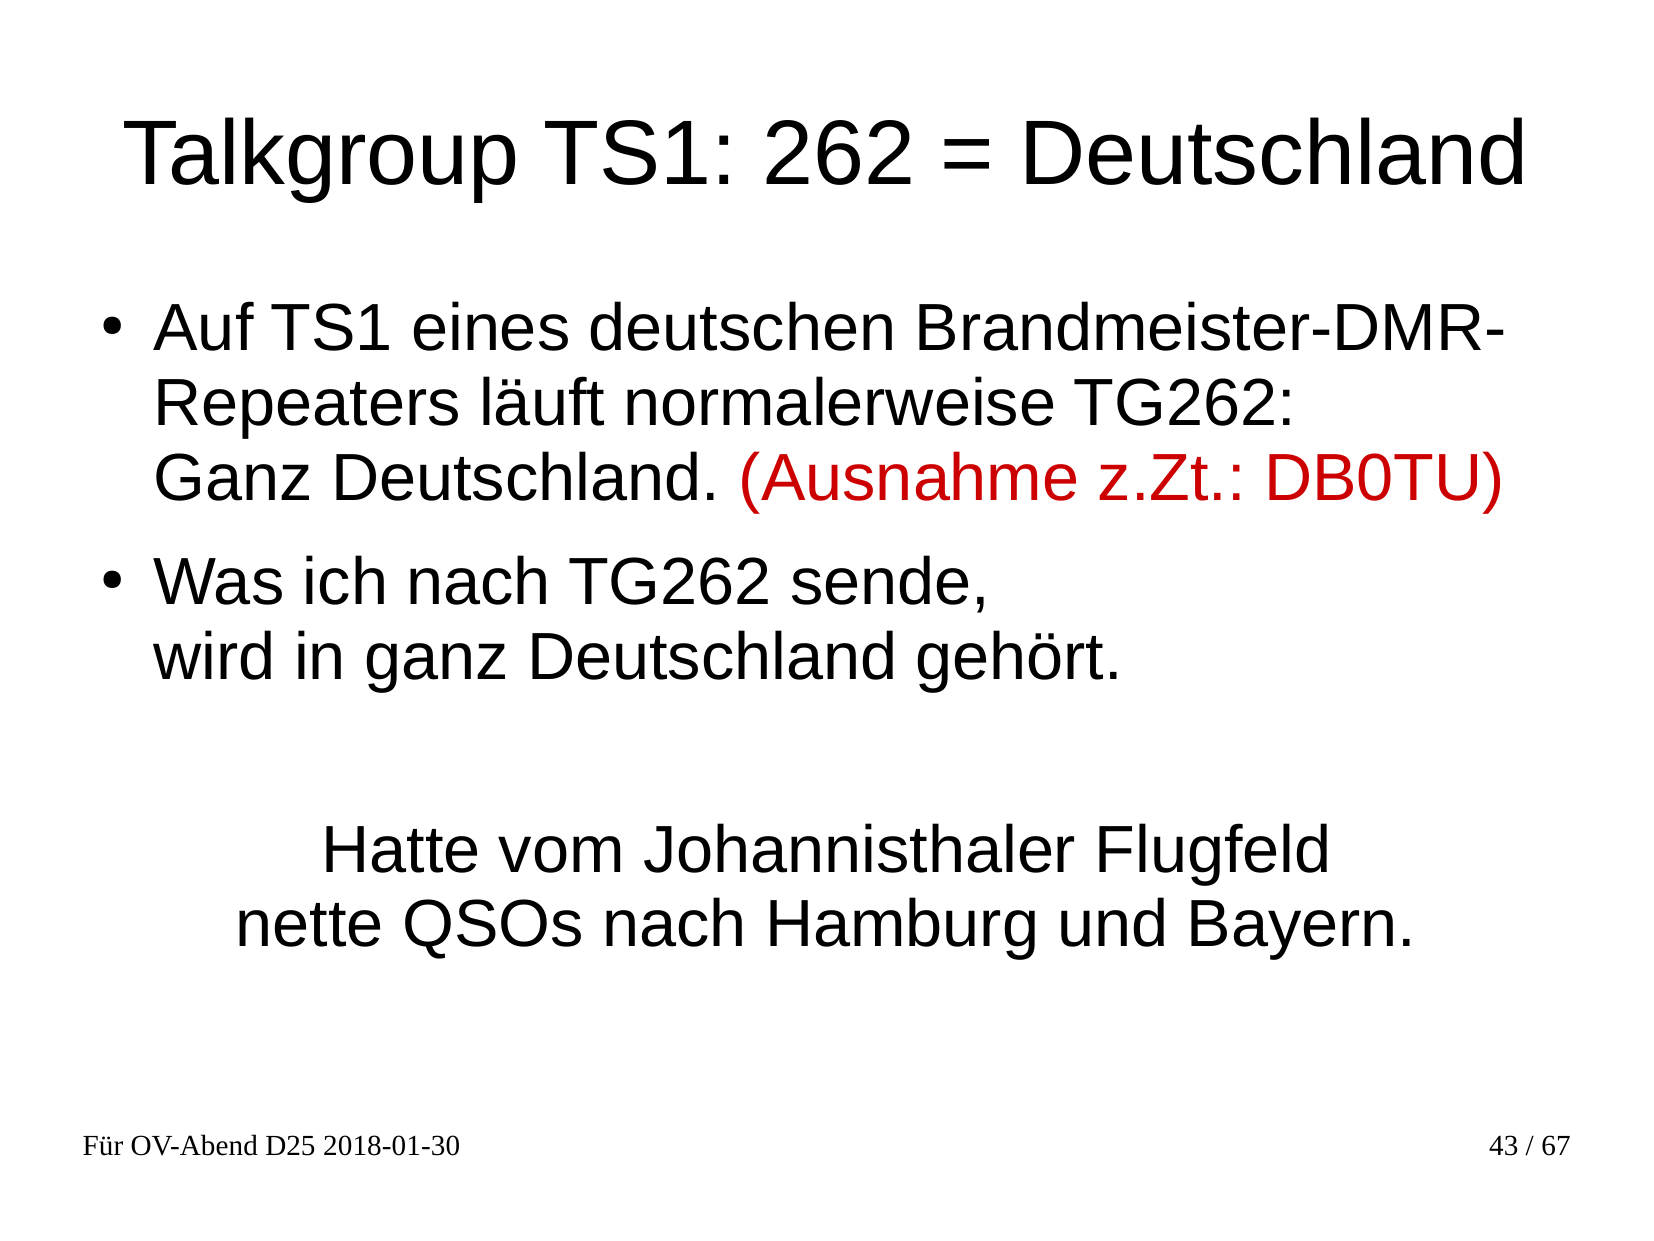

# Talkgroup TS1: 262 = Deutschland
Auf TS1 eines deutschen Brandmeister-DMR-Repeaters läuft normalerweise TG262:
Ganz Deutschland. (Ausnahme z.Zt.: DB0TU)
Was ich nach TG262 sende,
wird in ganz Deutschland gehört.
Hatte vom Johannisthaler Flugfeld
nette QSOs nach Hamburg und Bayern.
43